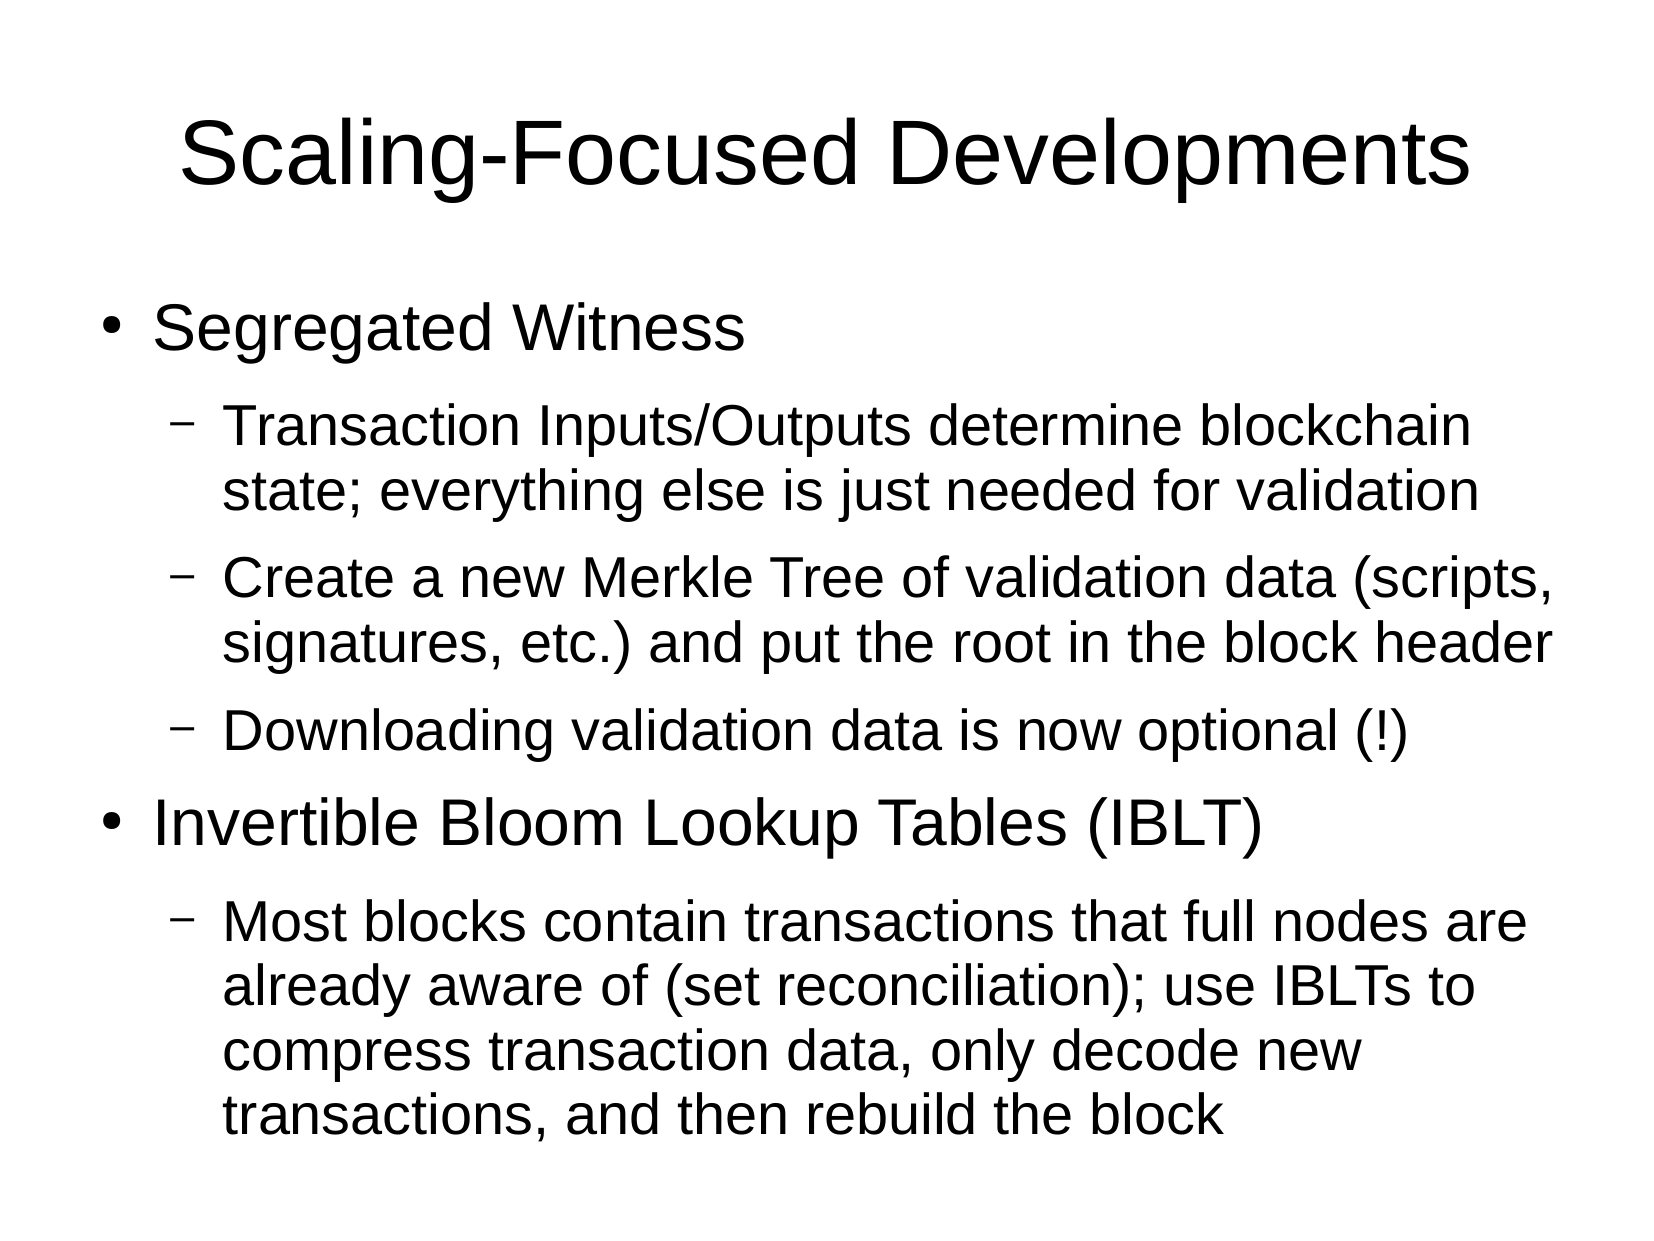

# Scaling-Focused Developments
Segregated Witness
Transaction Inputs/Outputs determine blockchain state; everything else is just needed for validation
Create a new Merkle Tree of validation data (scripts, signatures, etc.) and put the root in the block header
Downloading validation data is now optional (!)
Invertible Bloom Lookup Tables (IBLT)
Most blocks contain transactions that full nodes are already aware of (set reconciliation); use IBLTs to compress transaction data, only decode new transactions, and then rebuild the block